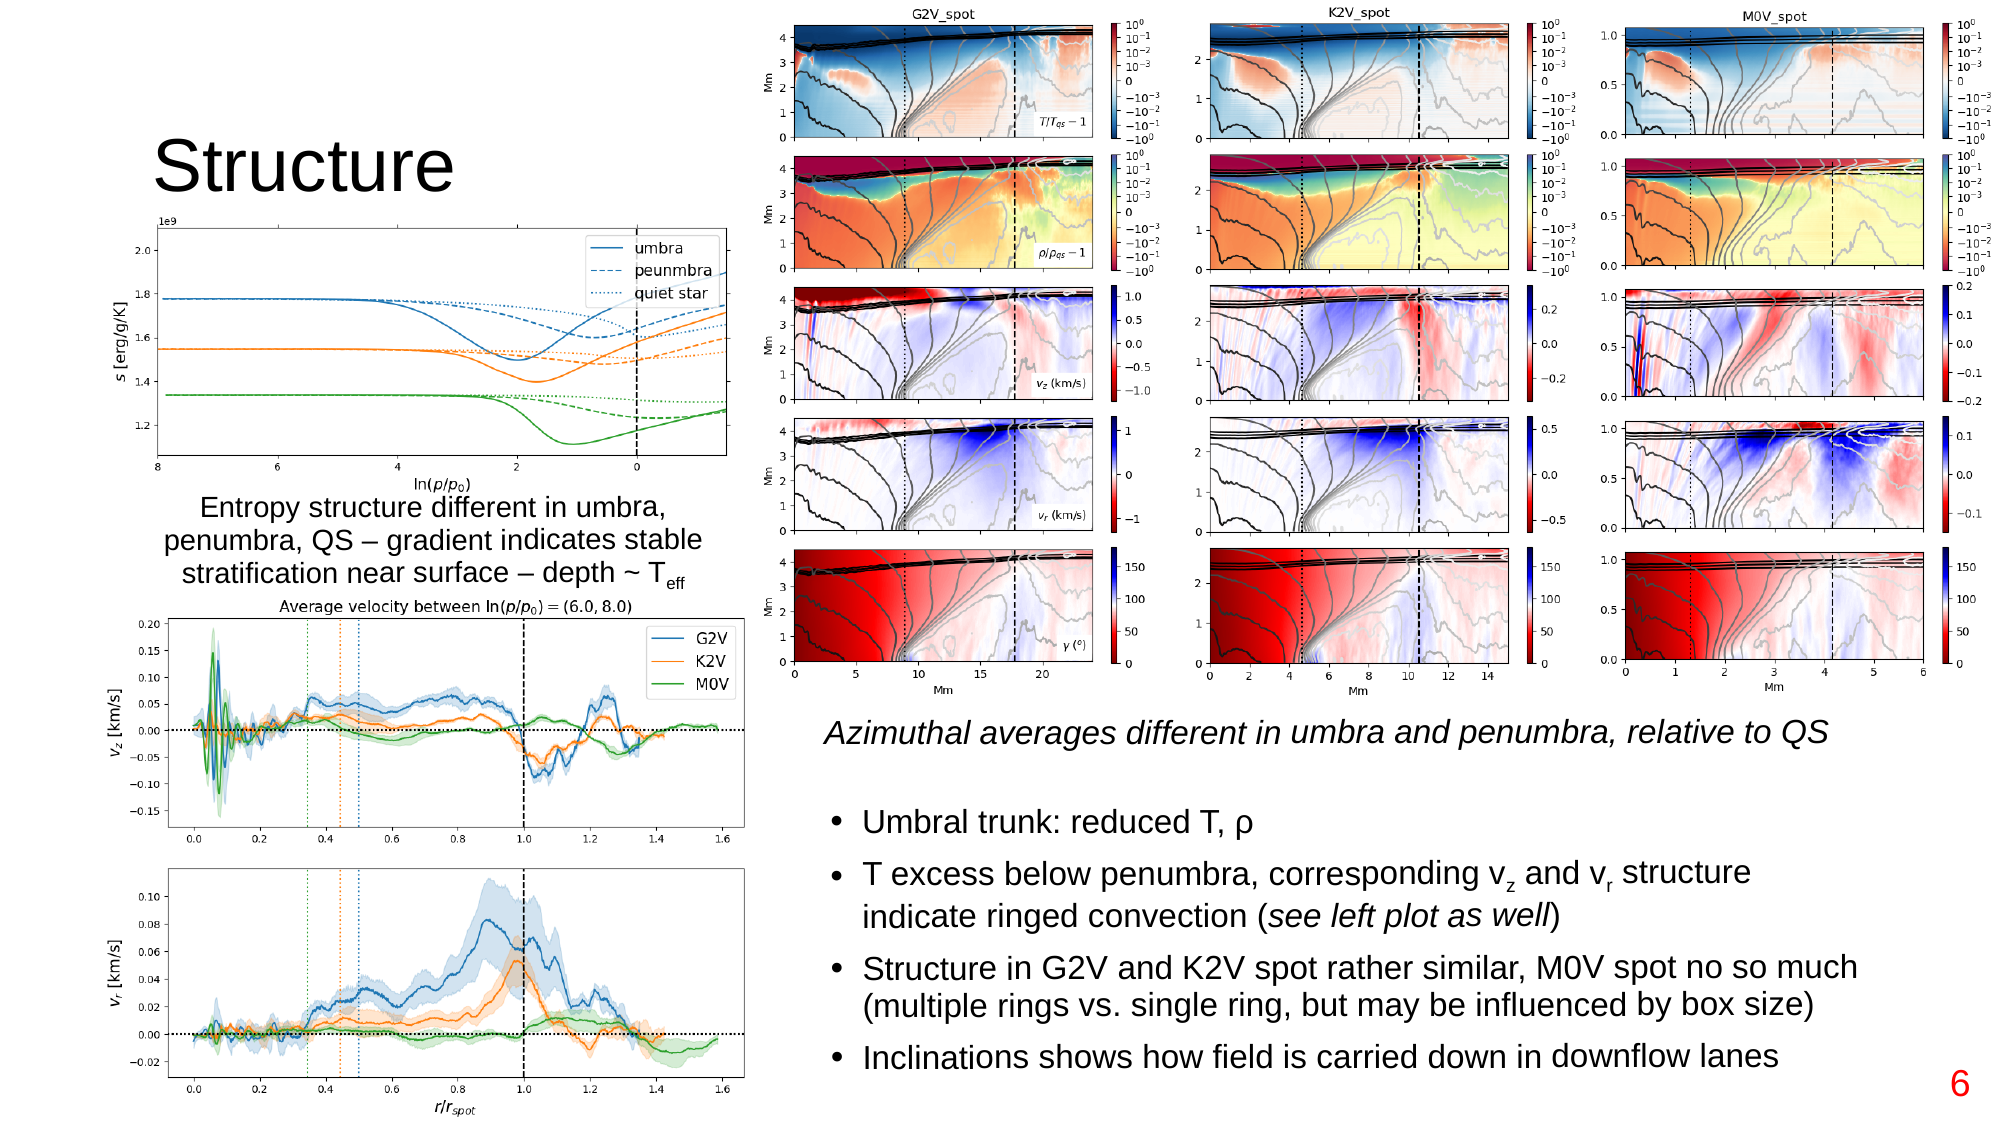

Structure
Entropy structure different in umbra, penumbra, QS – gradient indicates stable stratification near surface – depth ~ Teff
Azimuthal averages different in umbra and penumbra, relative to QS
Umbral trunk: reduced T, ρ
T excess below penumbra, corresponding vz and vr structure indicate ringed convection (see left plot as well)
Structure in G2V and K2V spot rather similar, M0V spot no so much (multiple rings vs. single ring, but may be influenced by box size)
Inclinations shows how field is carried down in downflow lanes